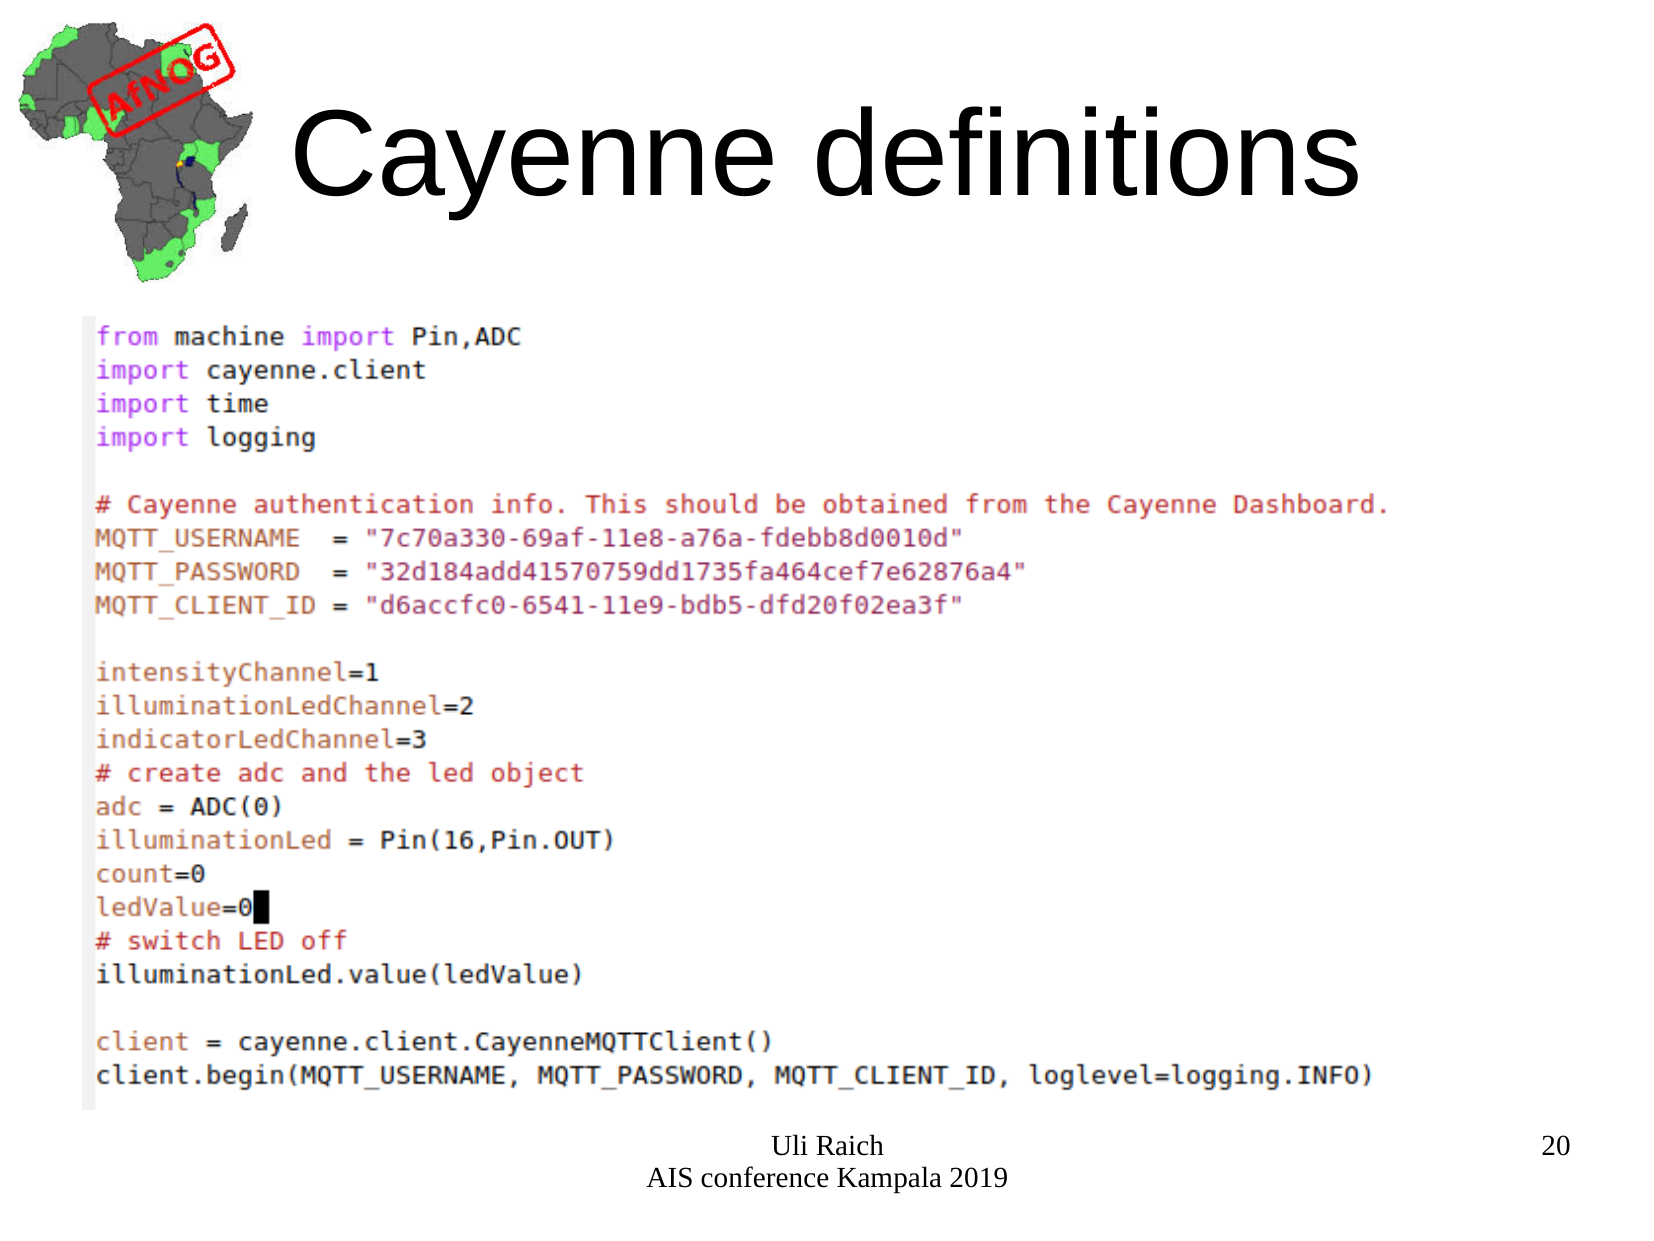

# Cayenne definitions
Uli Raich AIS conference Kampala 2019
20